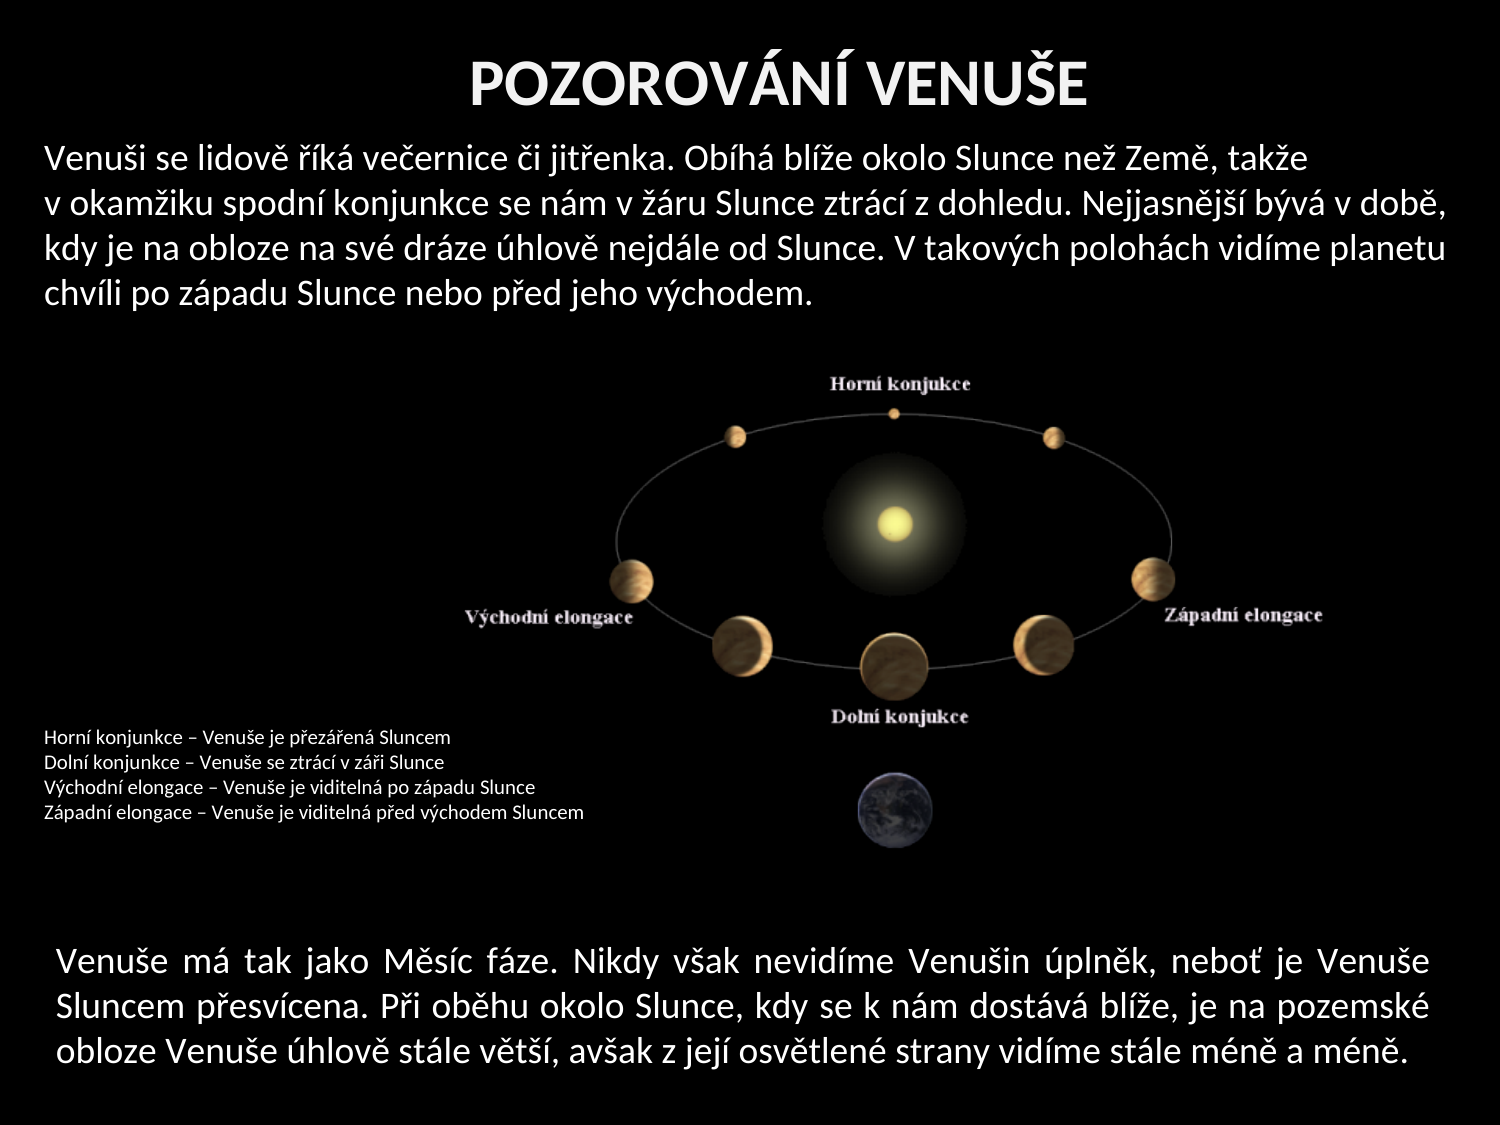

POZOROVÁNÍ VENUŠE
Venuši se lidově říká večernice či jitřenka. Obíhá blíže okolo Slunce než Země, takže
v okamžiku spodní konjunkce se nám v žáru Slunce ztrácí z dohledu. Nejjasnější bývá v době, kdy je na obloze na své dráze úhlově nejdále od Slunce. V takových polohách vidíme planetu chvíli po západu Slunce nebo před jeho východem.
Horní konjunkce – Venuše je přezářená Sluncem
Dolní konjunkce – Venuše se ztrácí v záři Slunce
Východní elongace – Venuše je viditelná po západu Slunce
Západní elongace – Venuše je viditelná před východem Sluncem
Venuše má tak jako Měsíc fáze. Nikdy však nevidíme Venušin úplněk, neboť je Venuše Sluncem přesvícena. Při oběhu okolo Slunce, kdy se k nám dostává blíže, je na pozemské obloze Venuše úhlově stále větší, avšak z její osvětlené strany vidíme stále méně a méně.